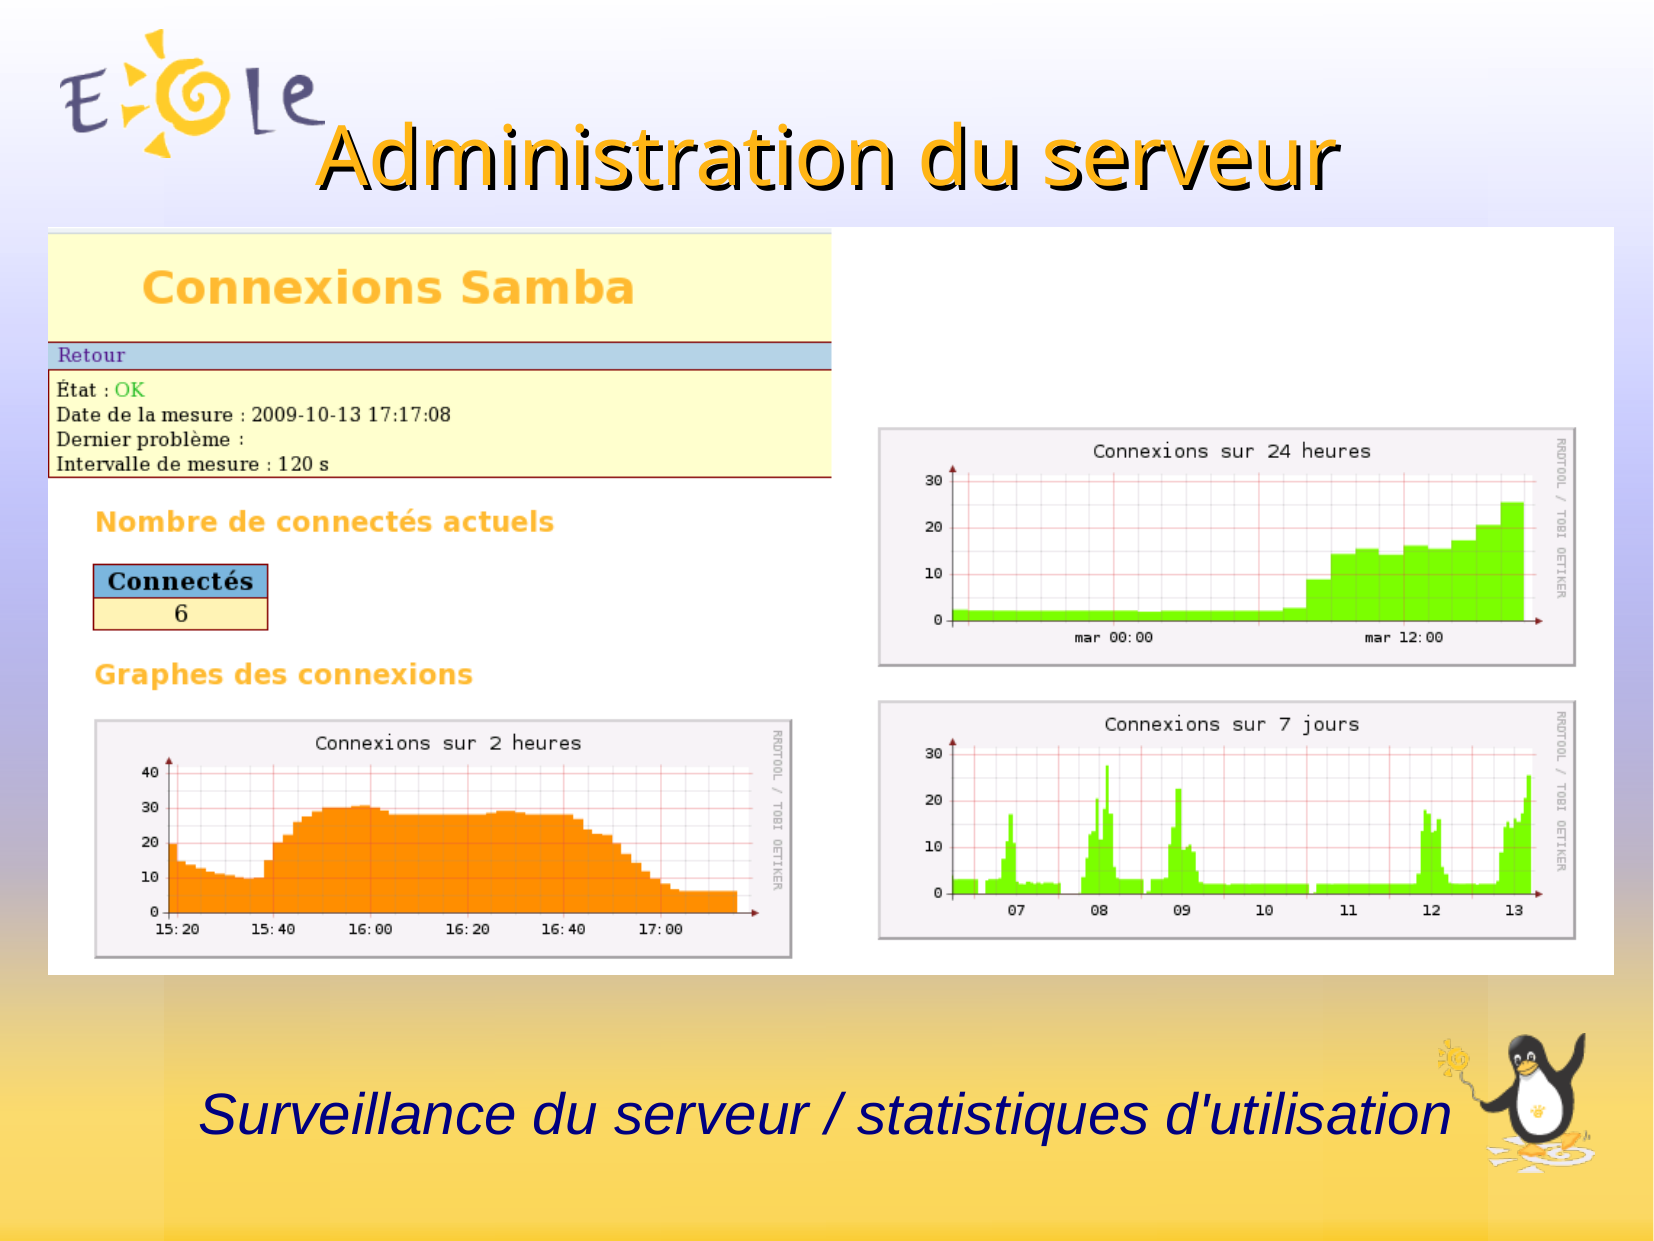

# Administration du serveur
Surveillance du serveur / statistiques d'utilisation